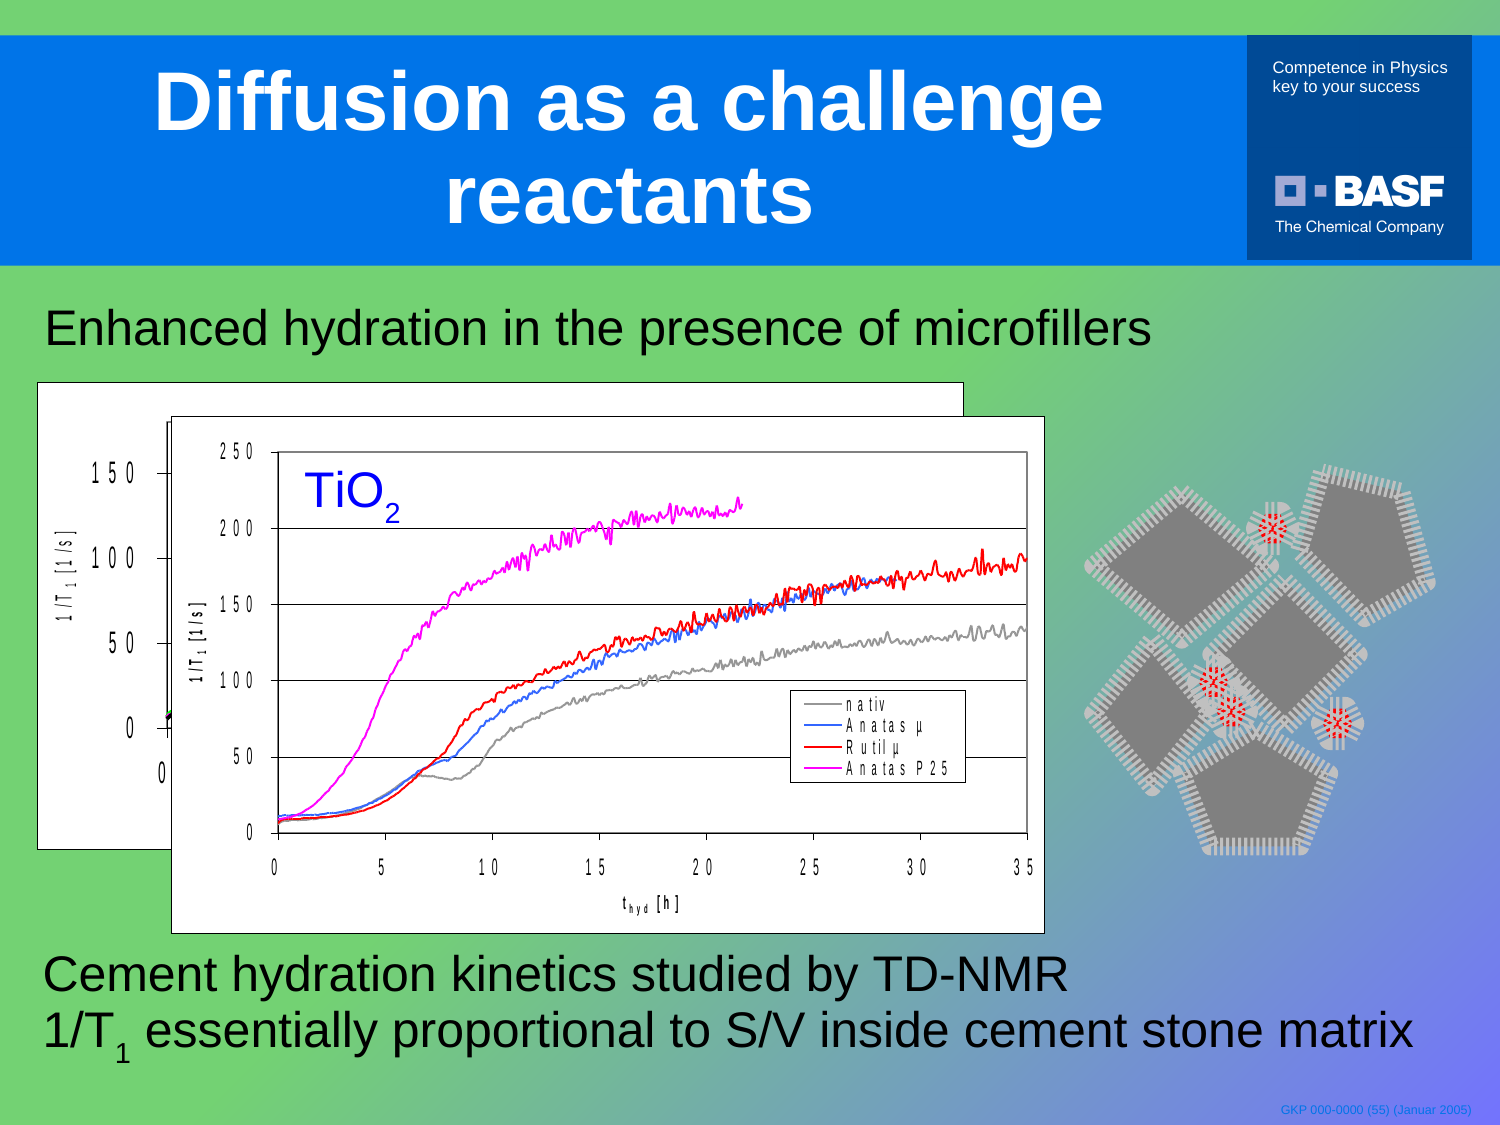

# Diffusion as a challenge reactants
Enhanced hydration in the presence of microfillers
TiO2
Cement hydration kinetics studied by TD-NMR
1/T1 essentially proportional to S/V inside cement stone matrix